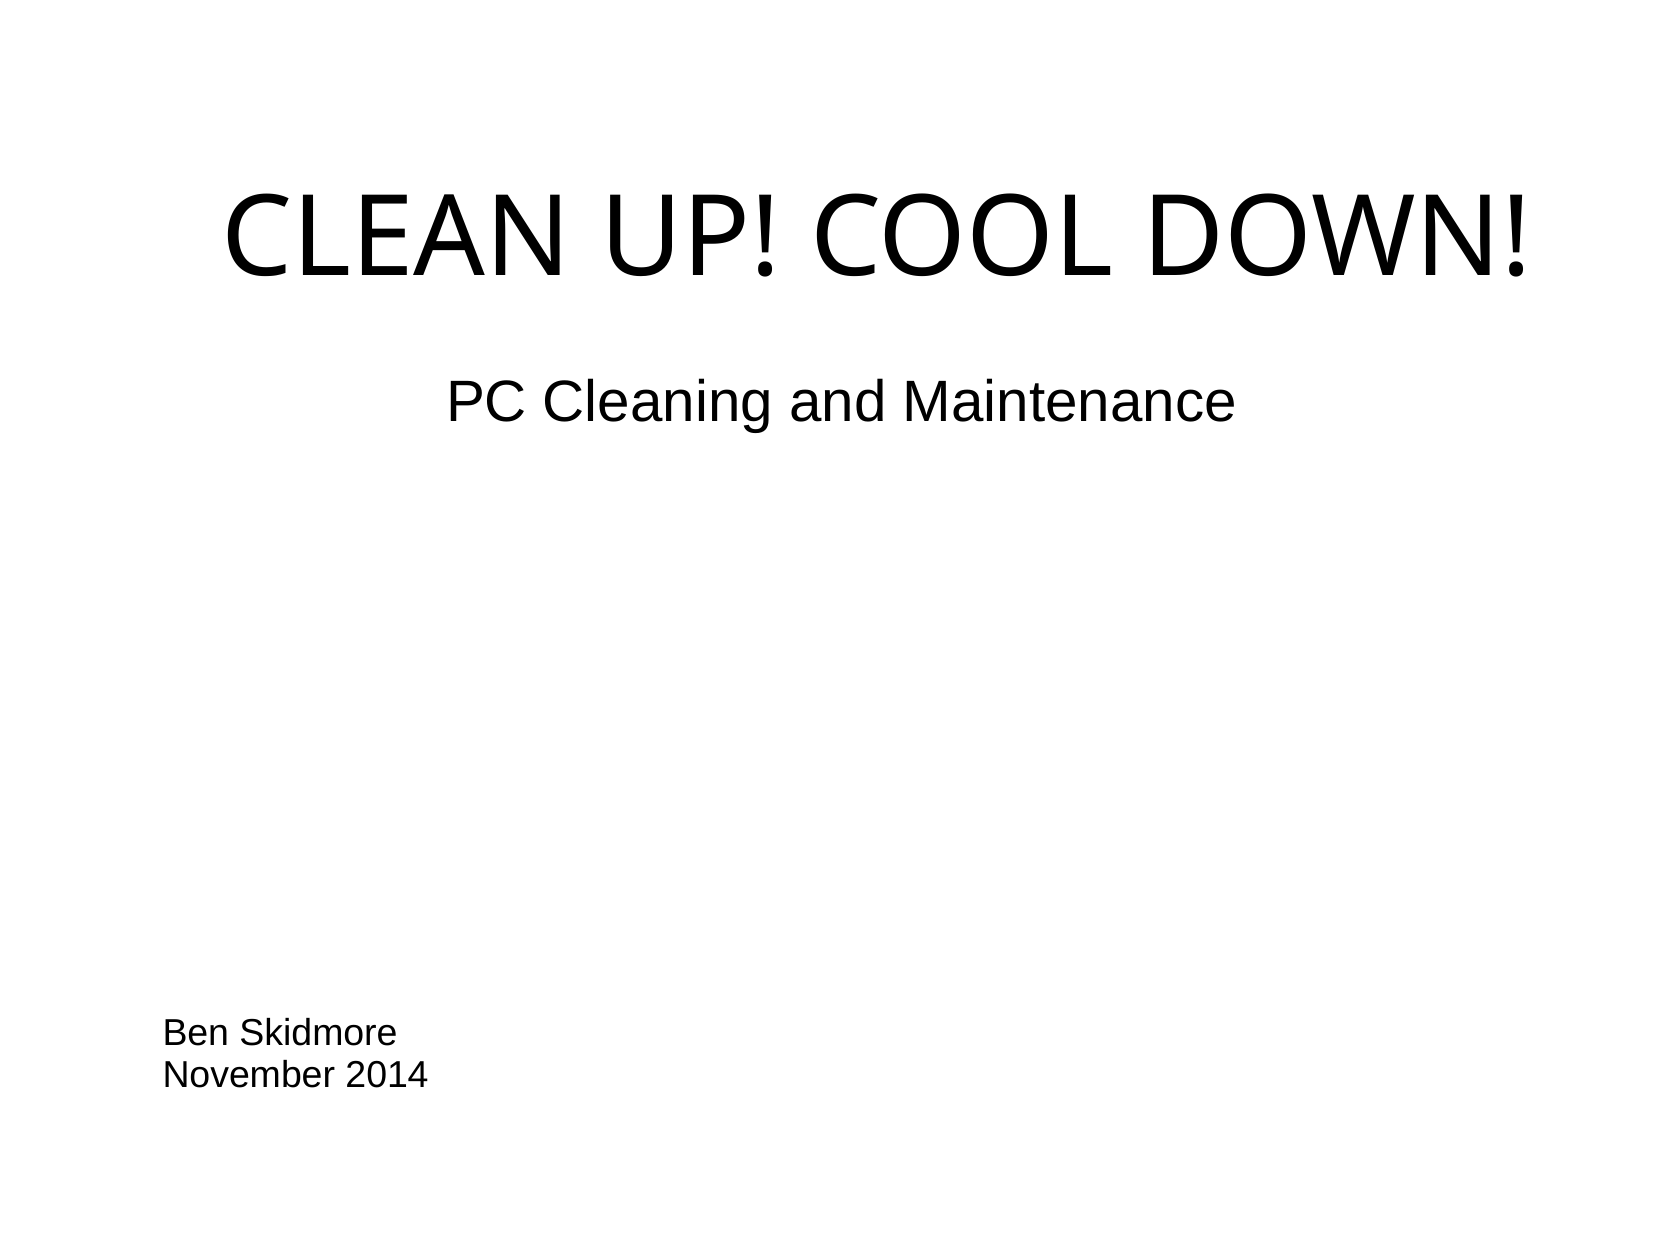

CLEAN UP! COOL DOWN!
PC Cleaning and Maintenance
Ben Skidmore
November 2014